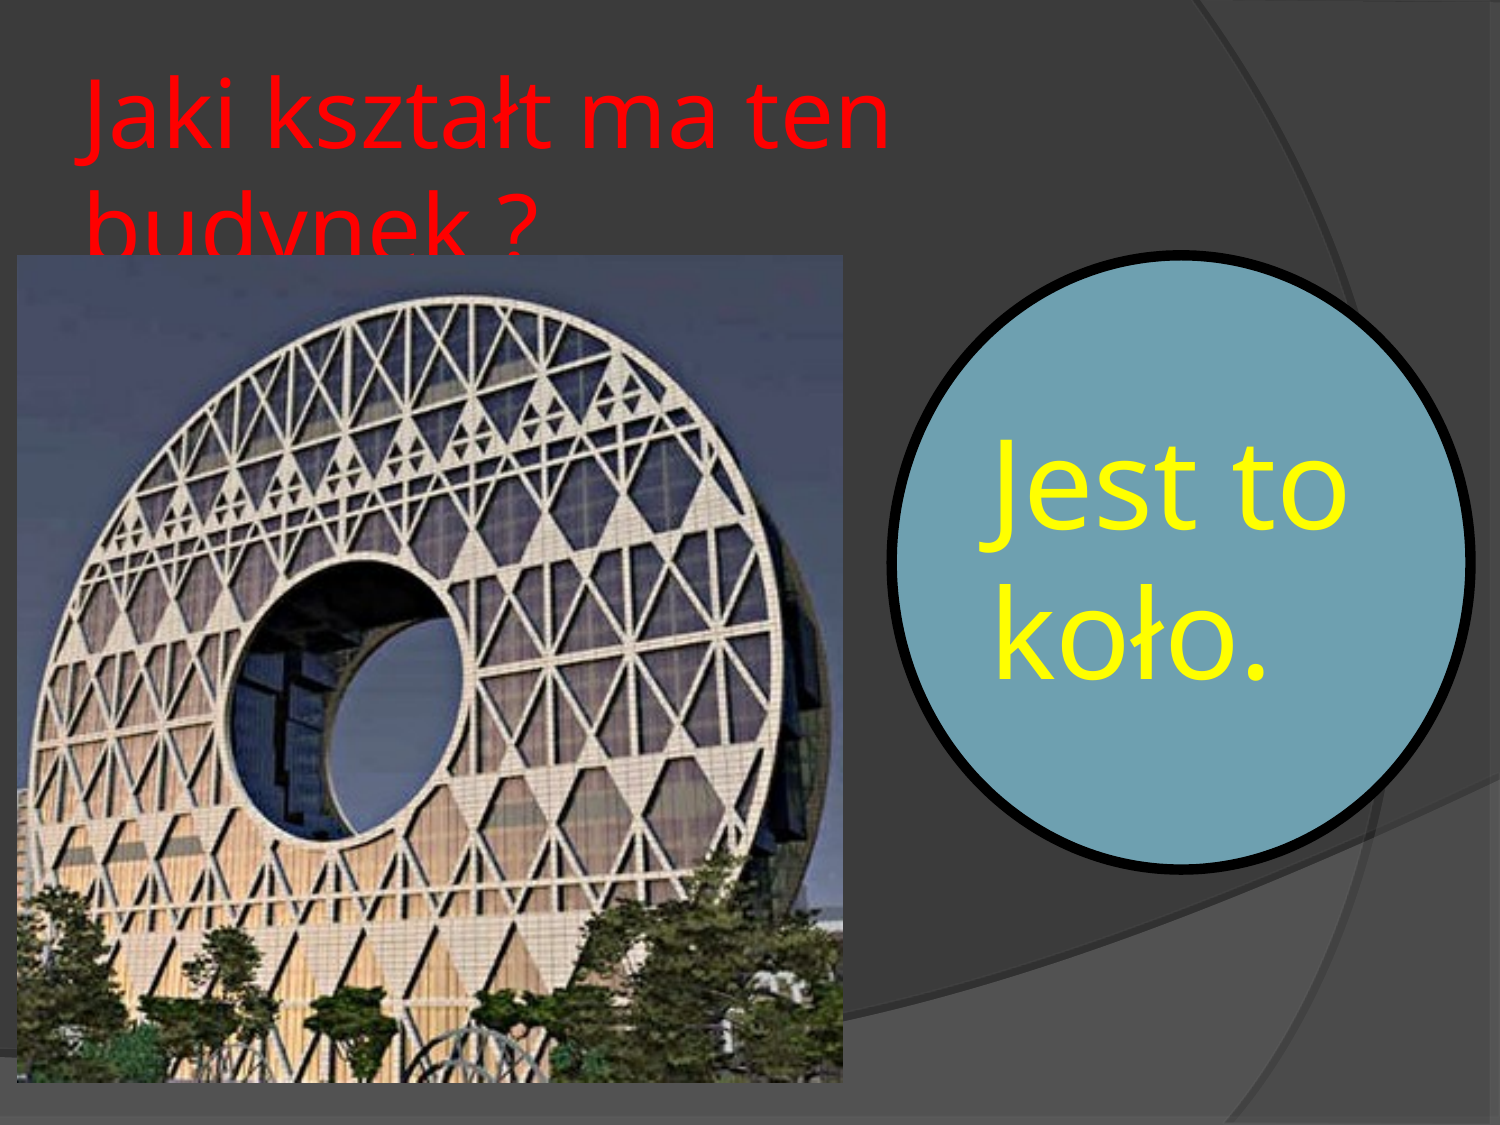

# Jaki kształt ma ten budynek ?
Jest to koło.